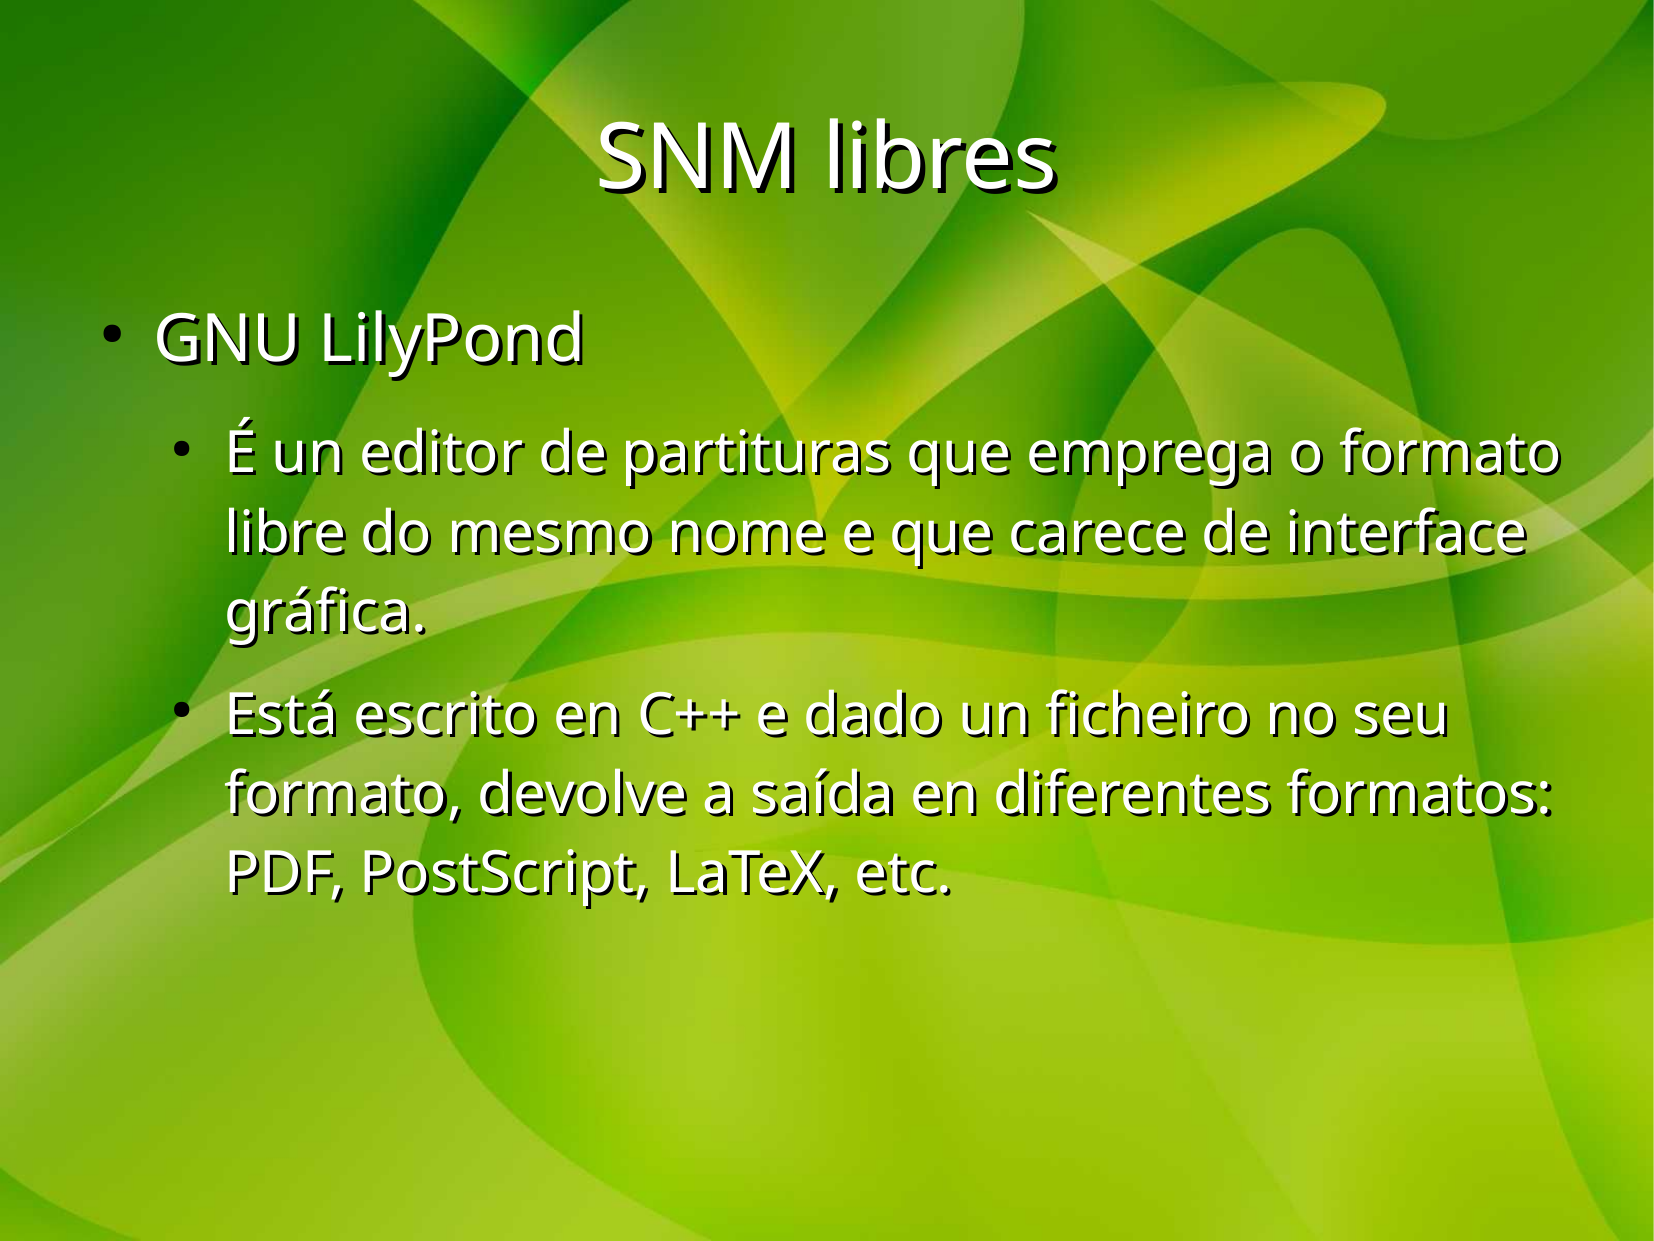

# SNM libres
GNU LilyPond
É un editor de partituras que emprega o formato libre do mesmo nome e que carece de interface gráfica.
Está escrito en C++ e dado un ficheiro no seu formato, devolve a saída en diferentes formatos: PDF, PostScript, LaTeX, etc.